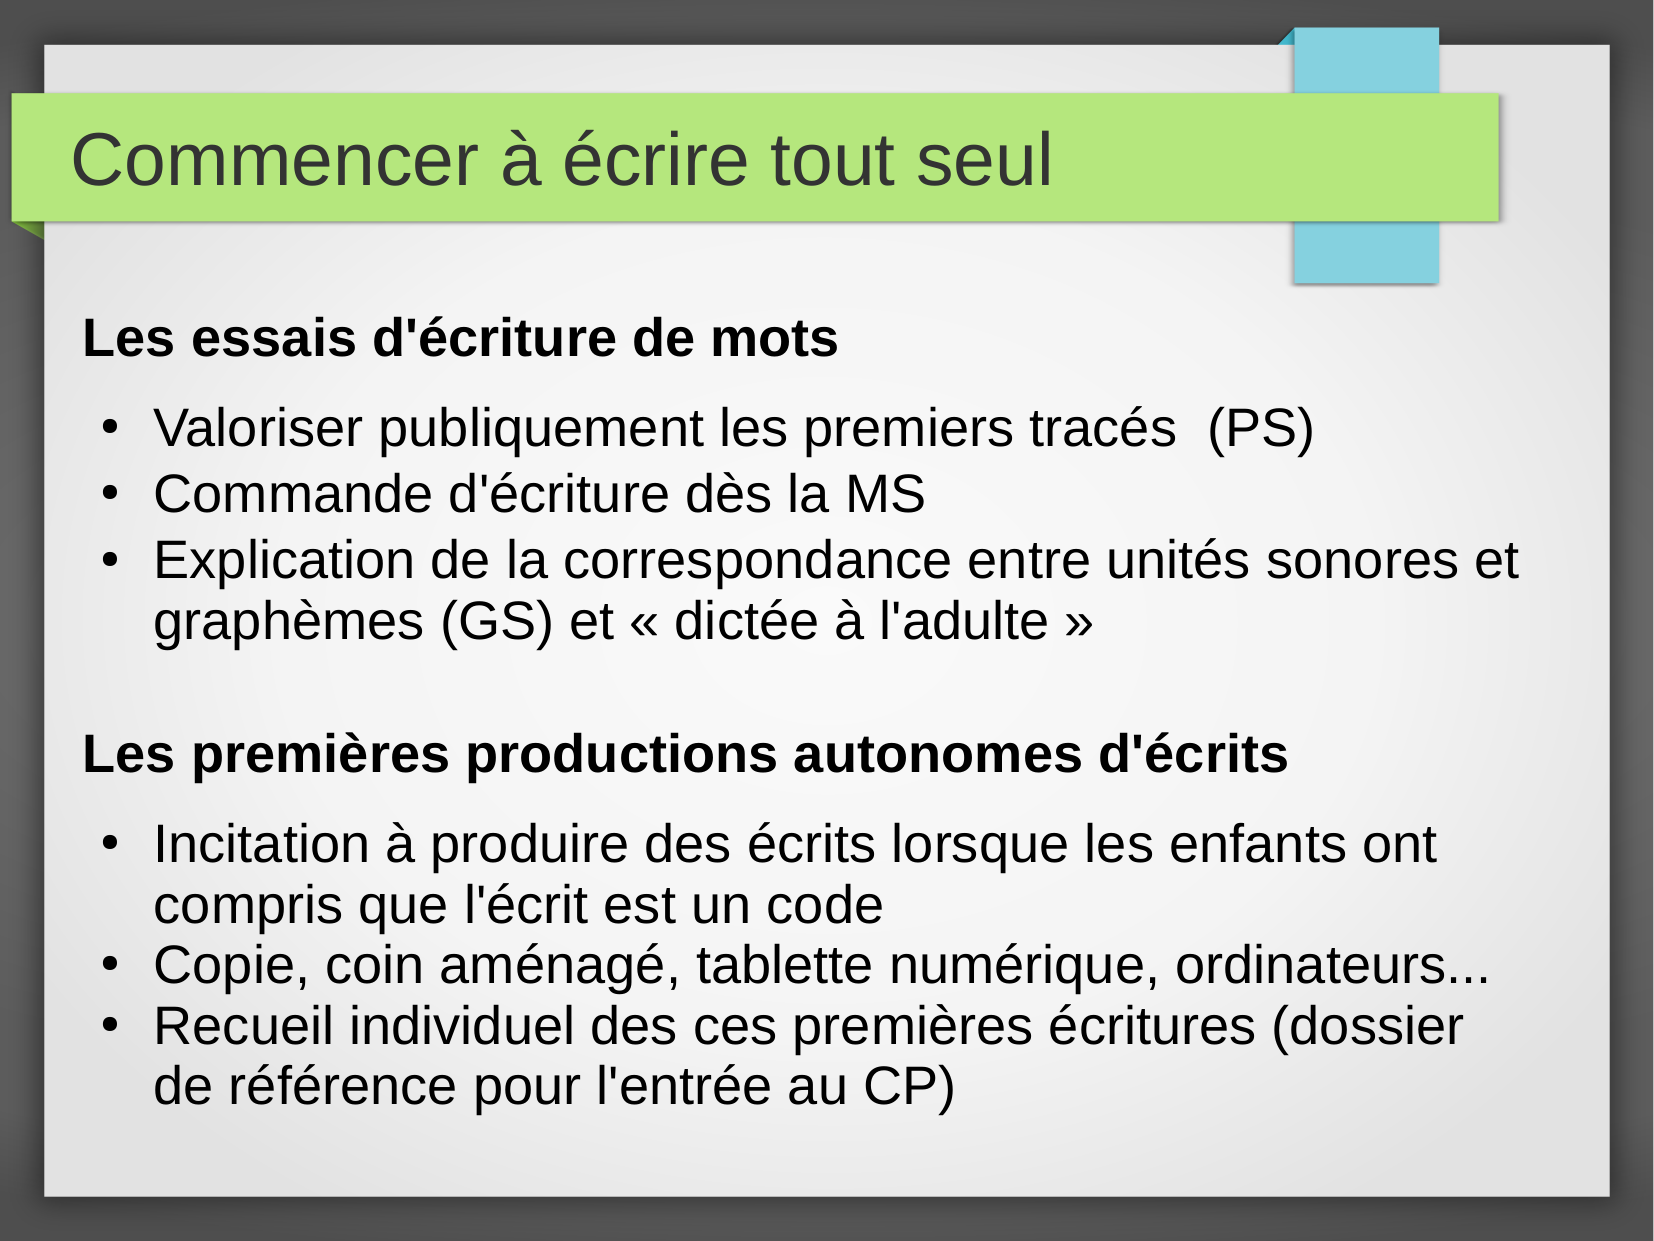

# Commencer à écrire tout seul
Les essais d'écriture de mots
Valoriser publiquement les premiers tracés (PS)
Commande d'écriture dès la MS
Explication de la correspondance entre unités sonores et graphèmes (GS) et « dictée à l'adulte »
Les premières productions autonomes d'écrits
Incitation à produire des écrits lorsque les enfants ont compris que l'écrit est un code
Copie, coin aménagé, tablette numérique, ordinateurs...
Recueil individuel des ces premières écritures (dossier de référence pour l'entrée au CP)